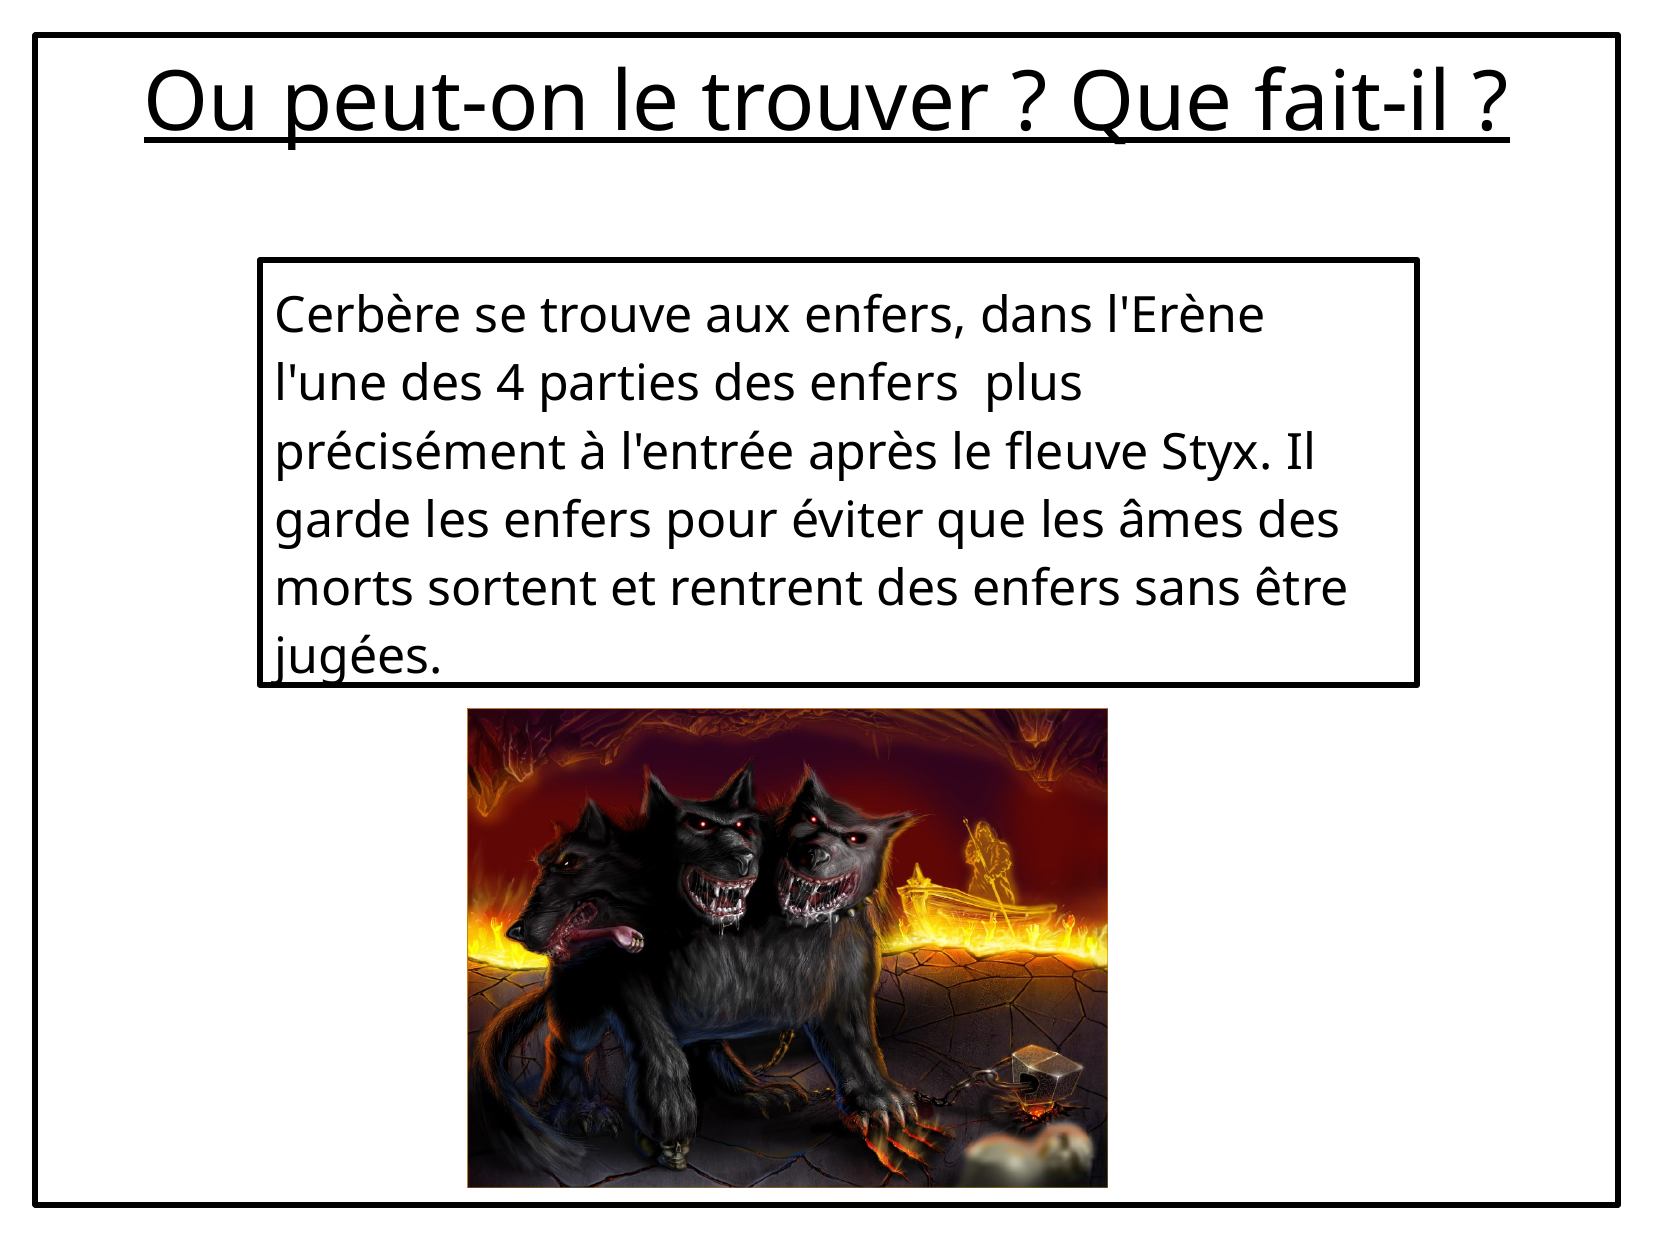

Ou peut-on le trouver ? Que fait-il ?
Cerbère se trouve aux enfers, dans l'Erène l'une des 4 parties des enfers plus précisément à l'entrée après le fleuve Styx. Il garde les enfers pour éviter que les âmes des morts sortent et rentrent des enfers sans être jugées.